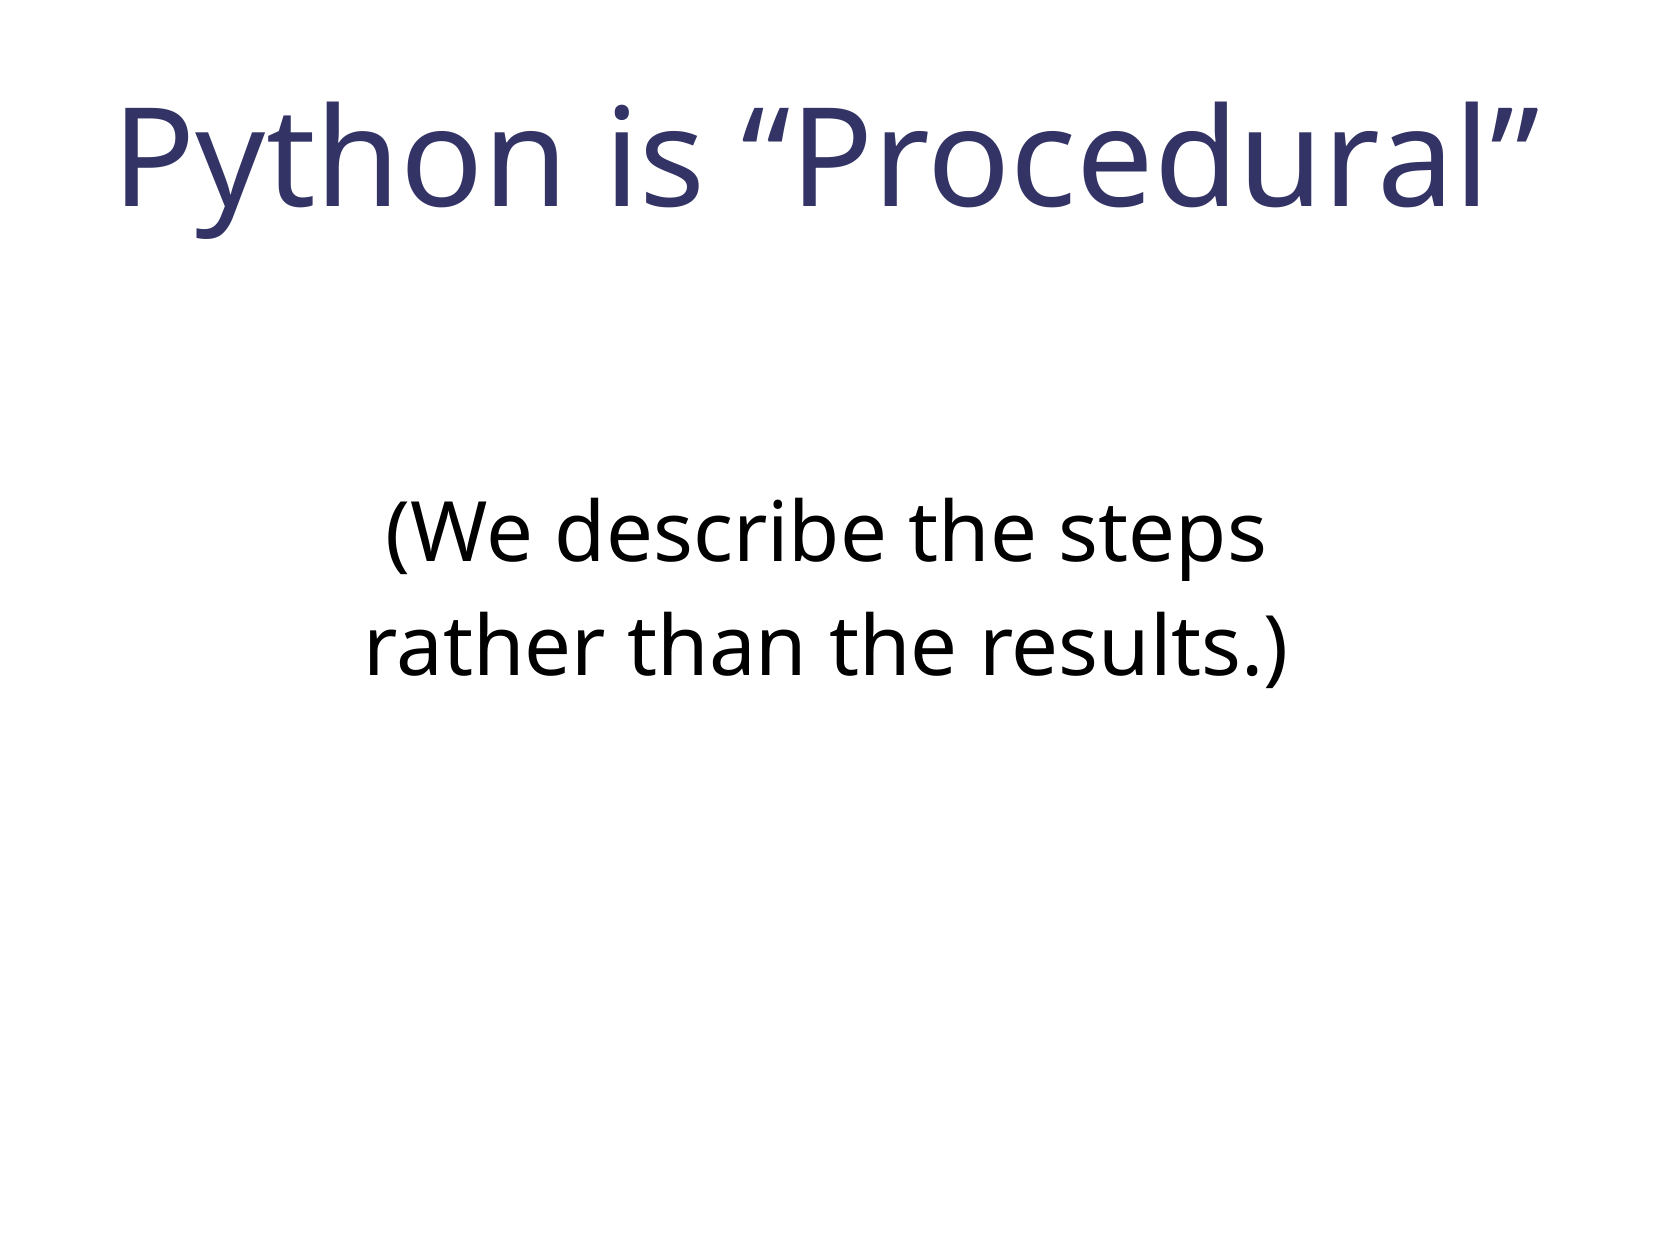

# Python is “Procedural”
(We describe the steps
rather than the results.)